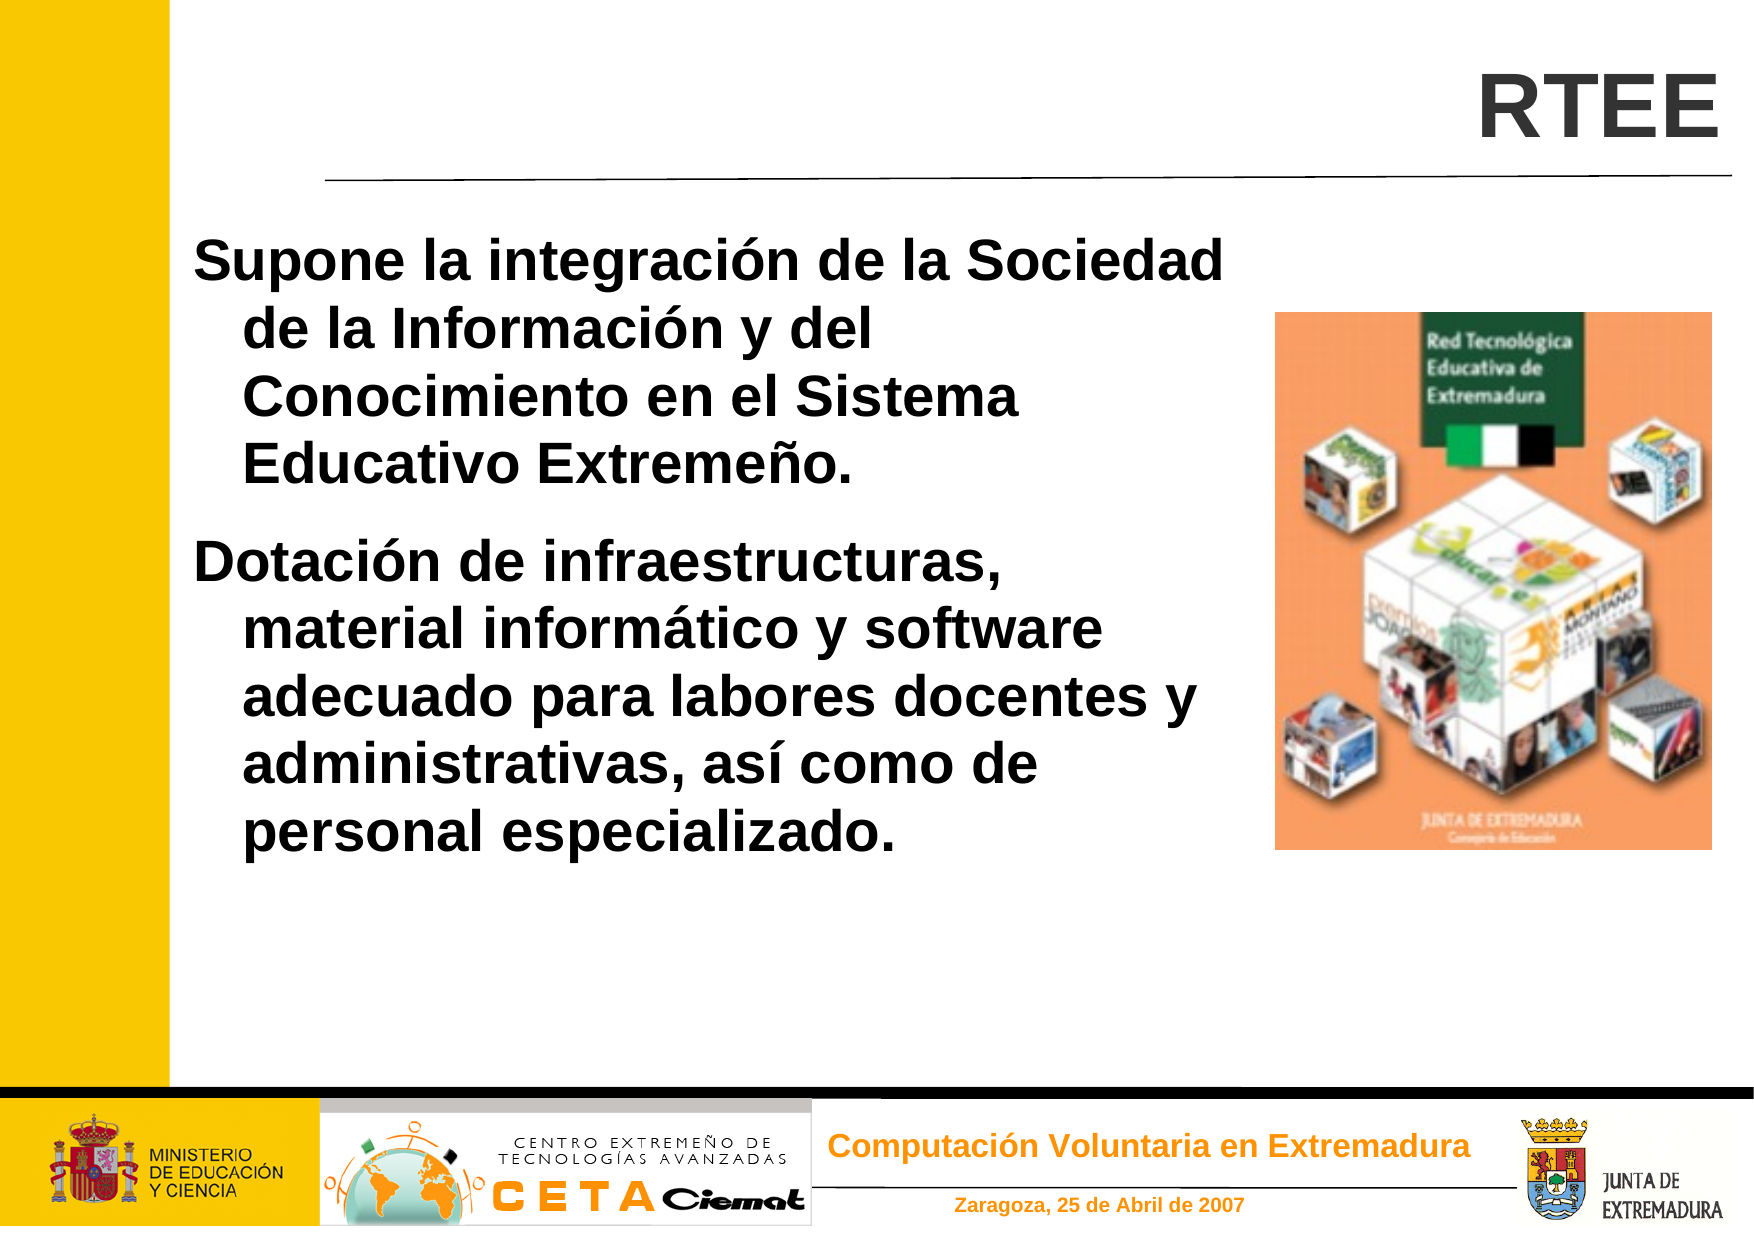

# RTEE
Supone la integración de la Sociedad de la Información y del Conocimiento en el Sistema Educativo Extremeño.
Dotación de infraestructuras, material informático y software adecuado para labores docentes y administrativas, así como de personal especializado.